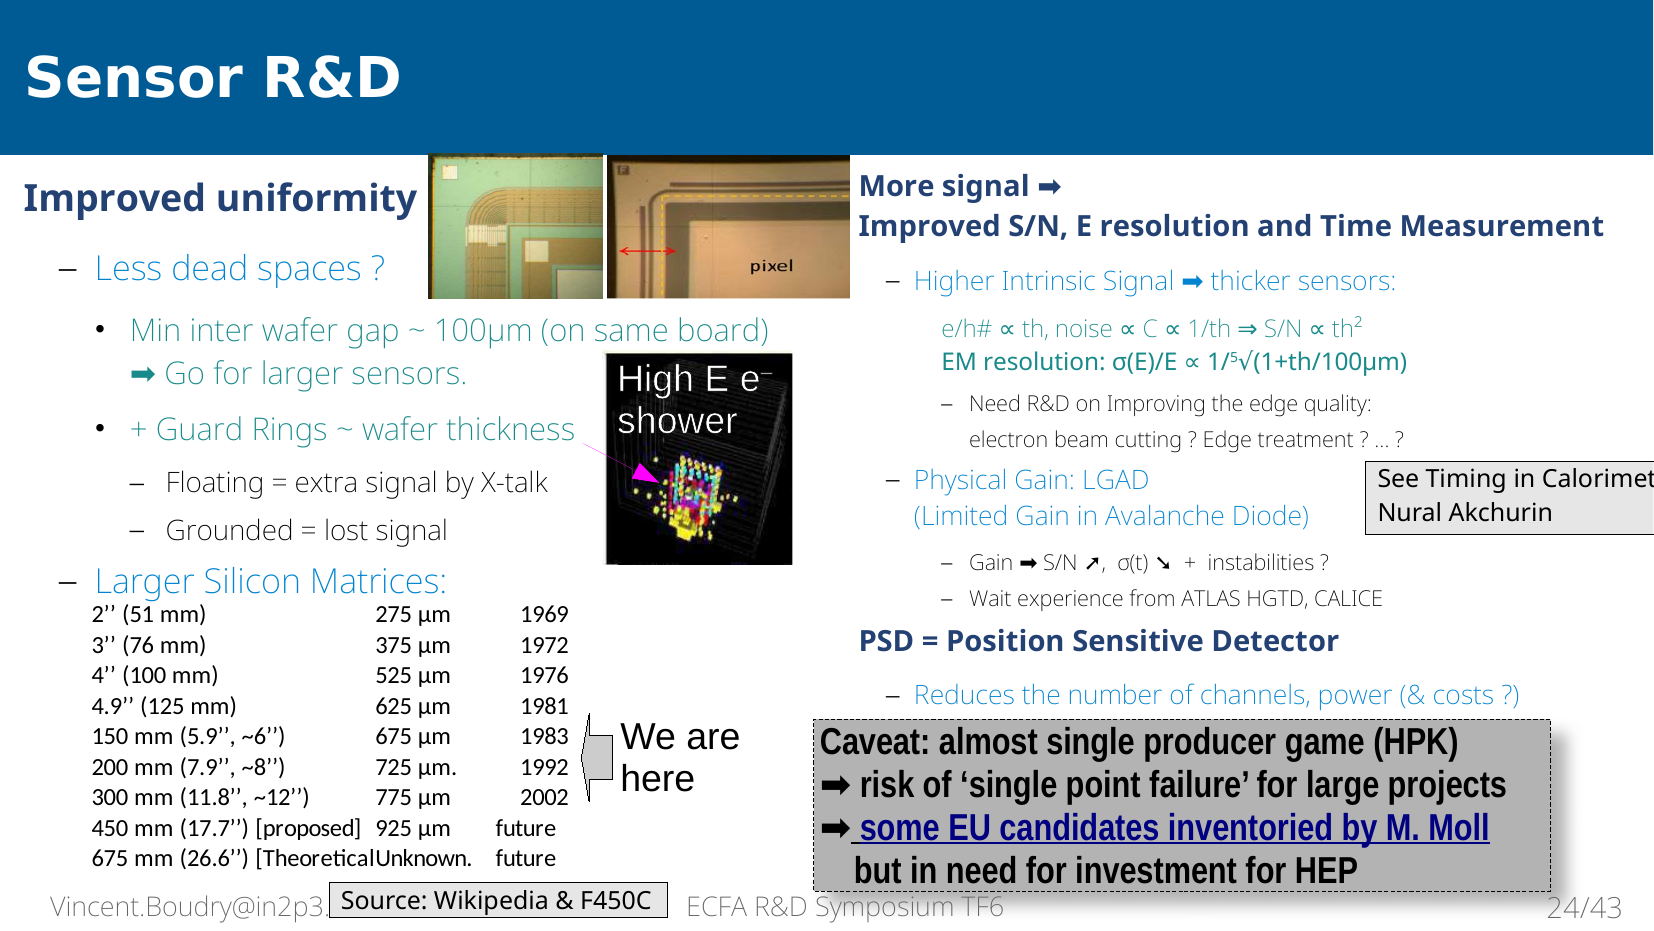

# Sensor R&D
More signal ➡︎
Improved S/N, E resolution and Time Measurement
Higher Intrinsic Signal ➡︎ thicker sensors:
e/h# ∝ th, noise ∝ C ∝ 1/th ⇒ S/N ∝ th²
EM resolution: σ(E)/E ∝ 1/5√(1+th/100μm)
Need R&D on Improving the edge quality:
electron beam cutting ? Edge treatment ? … ?
Physical Gain: LGAD
(Limited Gain in Avalanche Diode)
Gain ➡︎ S/N ➚, σ(t) ➘ + instabilities ?
Wait experience from ATLAS HGTD, CALICE
PSD = Position Sensitive Detector
Reduces the number of channels, power (& costs ?)
Improved uniformity
Less dead spaces ?
Min inter wafer gap ~ 100μm (on same board)
➡︎ Go for larger sensors.
+ Guard Rings ~ wafer thickness
Floating = extra signal by X-talk
Grounded = lost signal
Larger Silicon Matrices:
High E e–
shower
See Timing in Calorimeters
Nural Akchurin
We are
here
Source: Wikipedia & F450C
Caveat: almost single producer game (HPK)
➡︎ risk of ‘single point failure’ for large projects
➡︎ some EU candidates inventoried by M. Moll
 but in need for investment for HEP
Vincent.Boudry@in2p3.fr
ECFA R&D Symposium TF6
24